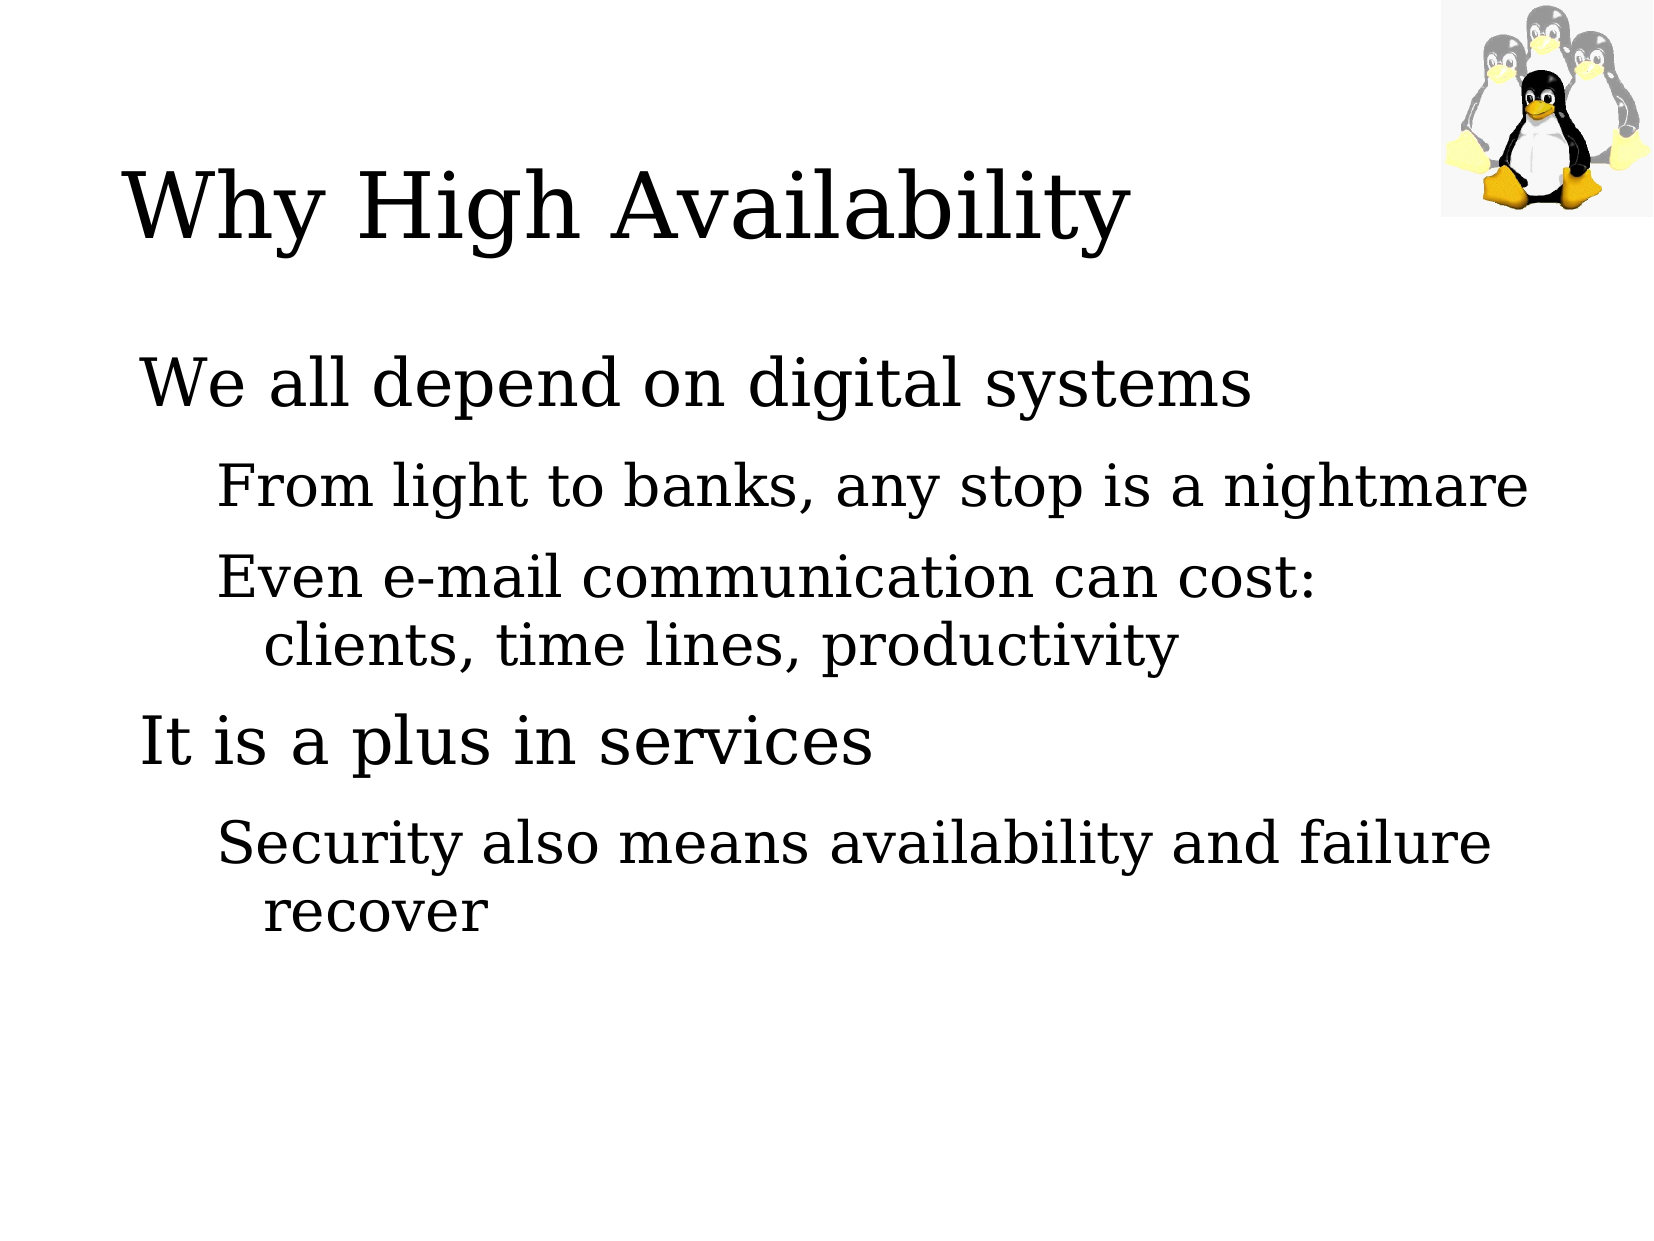

# Why High Availability
We all depend on digital systems
From light to banks, any stop is a nightmare
Even e-mail communication can cost: clients, time lines, productivity
It is a plus in services
Security also means availability and failure recover